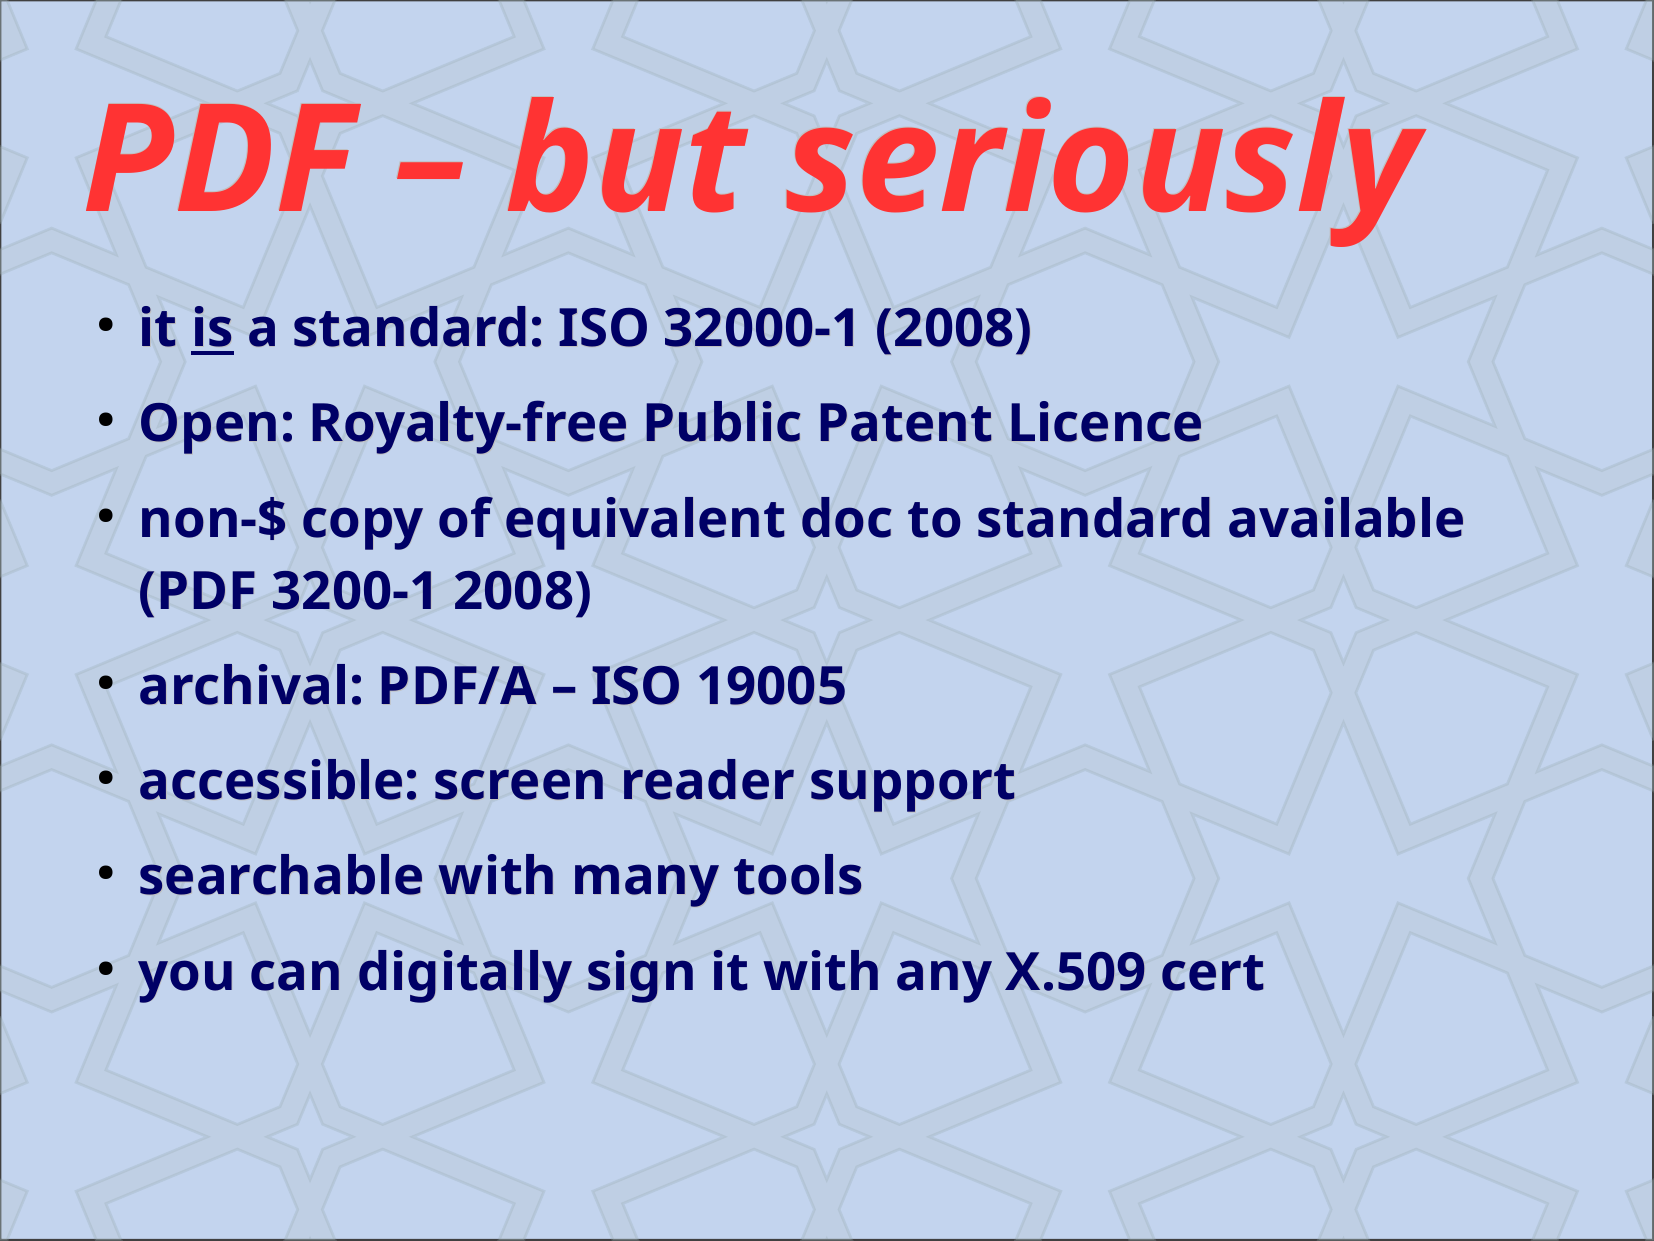

# PDF – but seriously
it is a standard: ISO 32000-1 (2008)
Open: Royalty-free Public Patent Licence
non-$ copy of equivalent doc to standard available (PDF 3200-1 2008)
archival: PDF/A – ISO 19005
accessible: screen reader support
searchable with many tools
you can digitally sign it with any X.509 cert